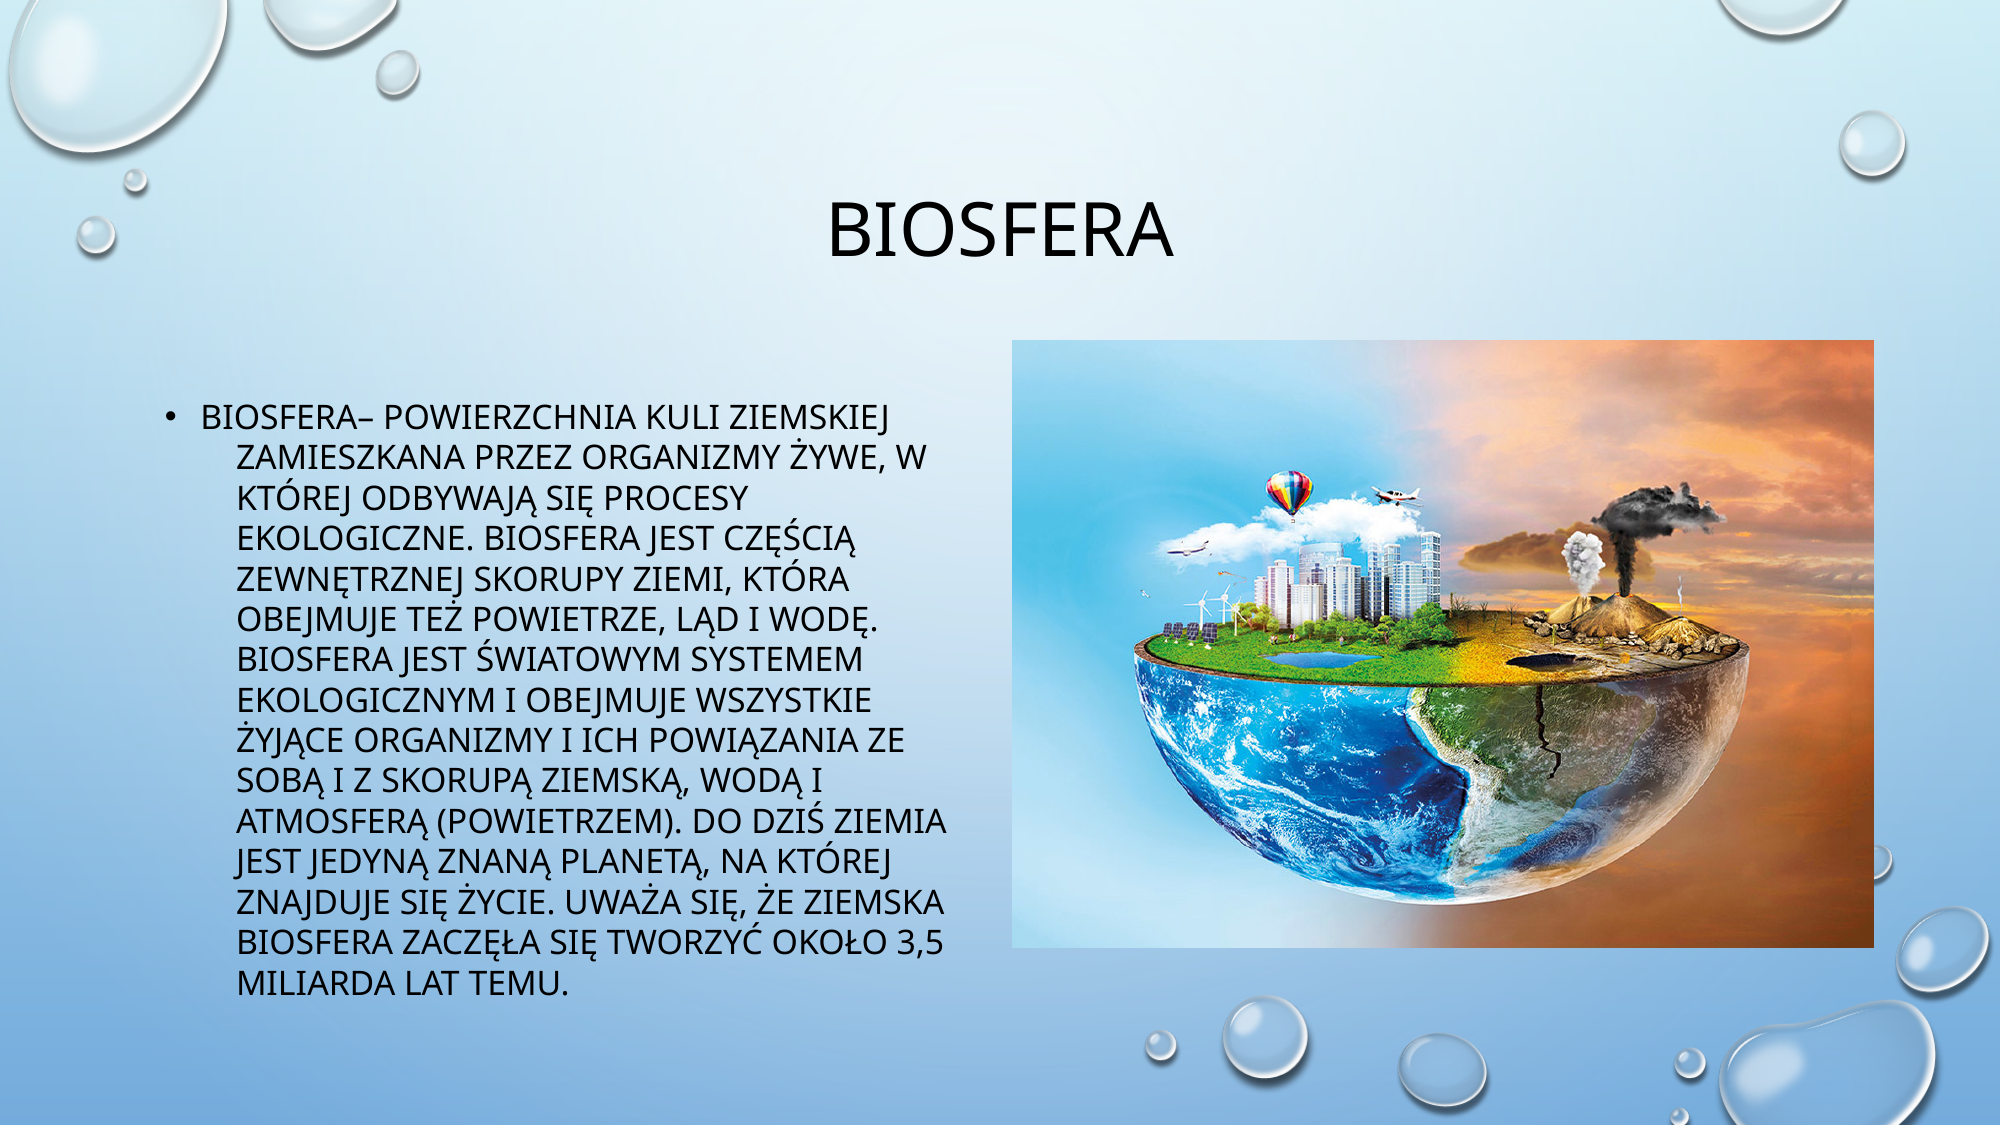

# biosfera
Biosfera– powierzchnia kuli ziemskiej zamieszkana przez organizmy żywe, w której odbywają się procesy ekologiczne. Biosfera jest częścią zewnętrznej skorupy Ziemi, która obejmuje też powietrze, ląd i wodę. biosfera jest światowym systemem ekologicznym i obejmuje wszystkie żyjące organizmy i ich powiązania ze sobą i z skorupą ziemską, wodą i atmosferą (powietrzem). Do dziś Ziemia jest jedyną znaną planetą, na której znajduje się życie. UWAŻA się, że ziemska biosfera zaczęła się tworzyć OKOŁO 3,5 miliarda lat temu.